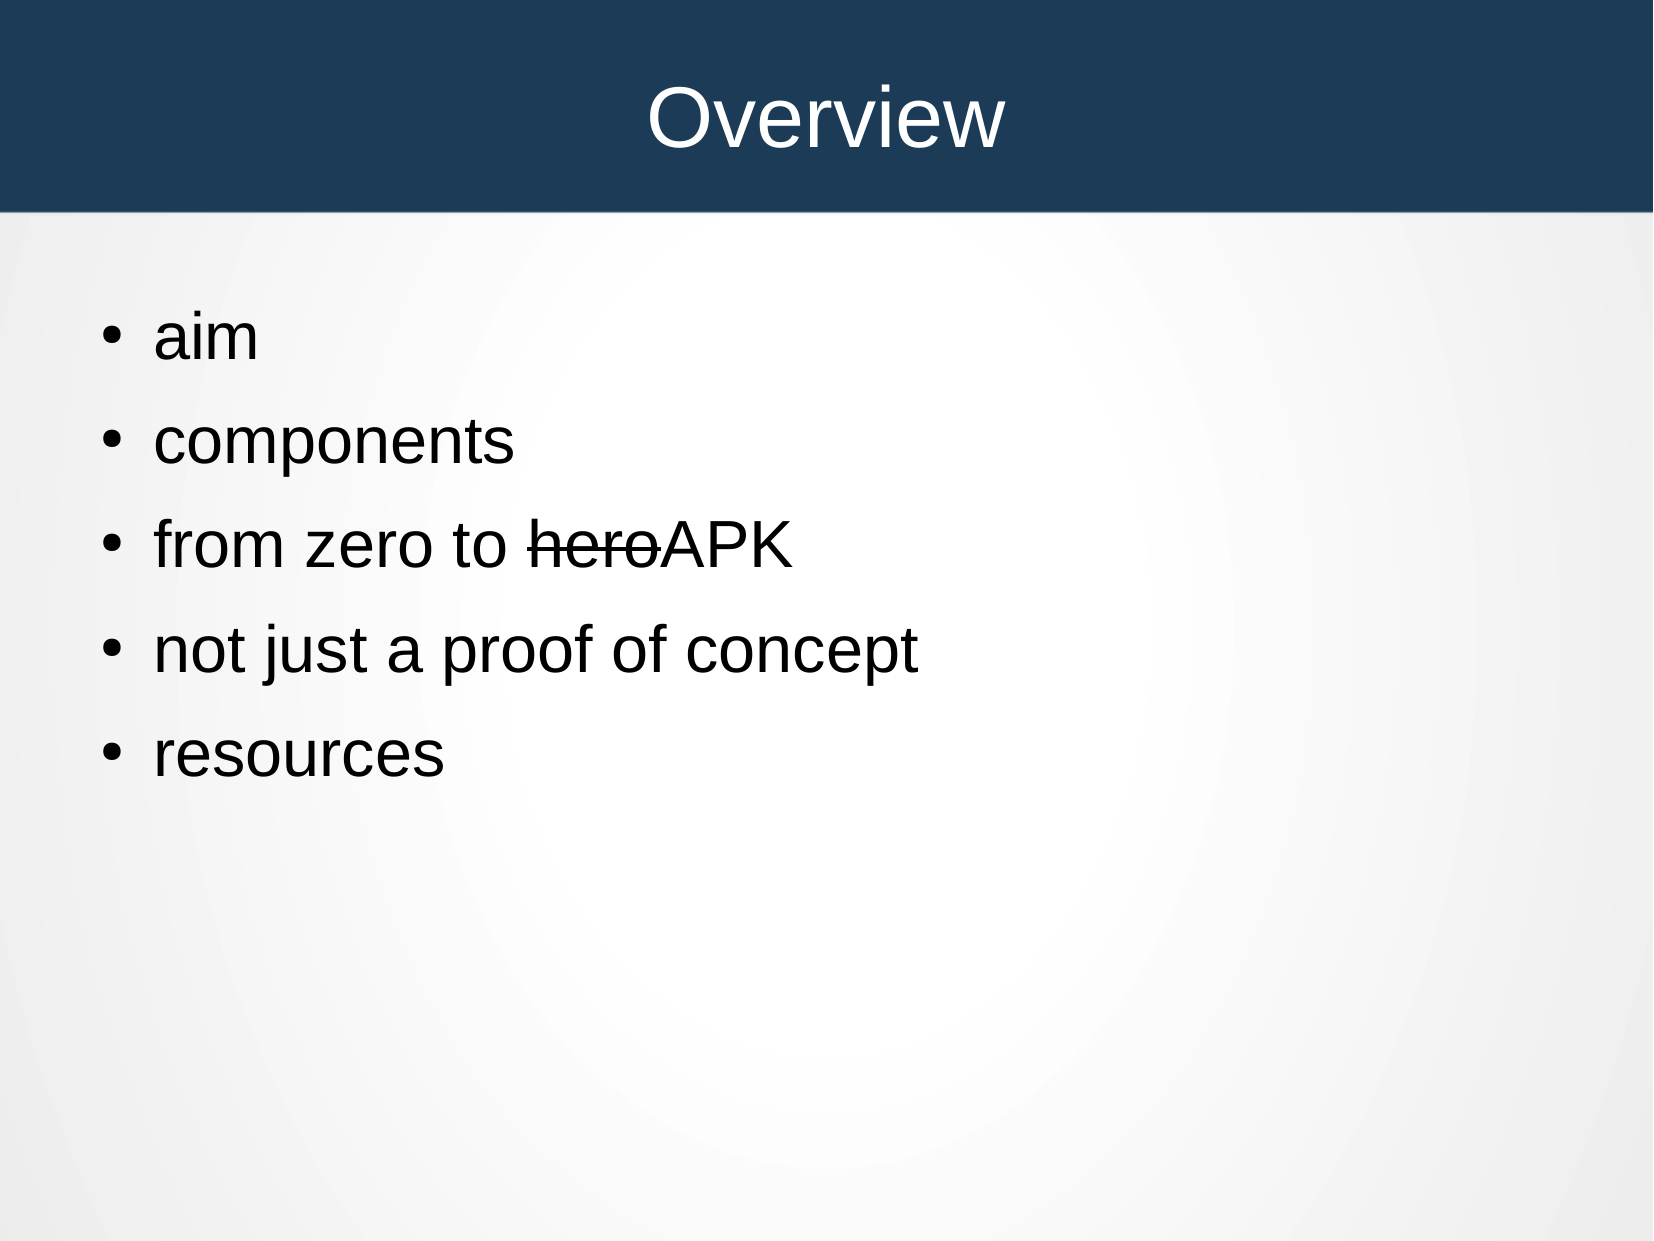

# Overview
aim
components
from zero to heroAPK
not just a proof of concept
resources
2